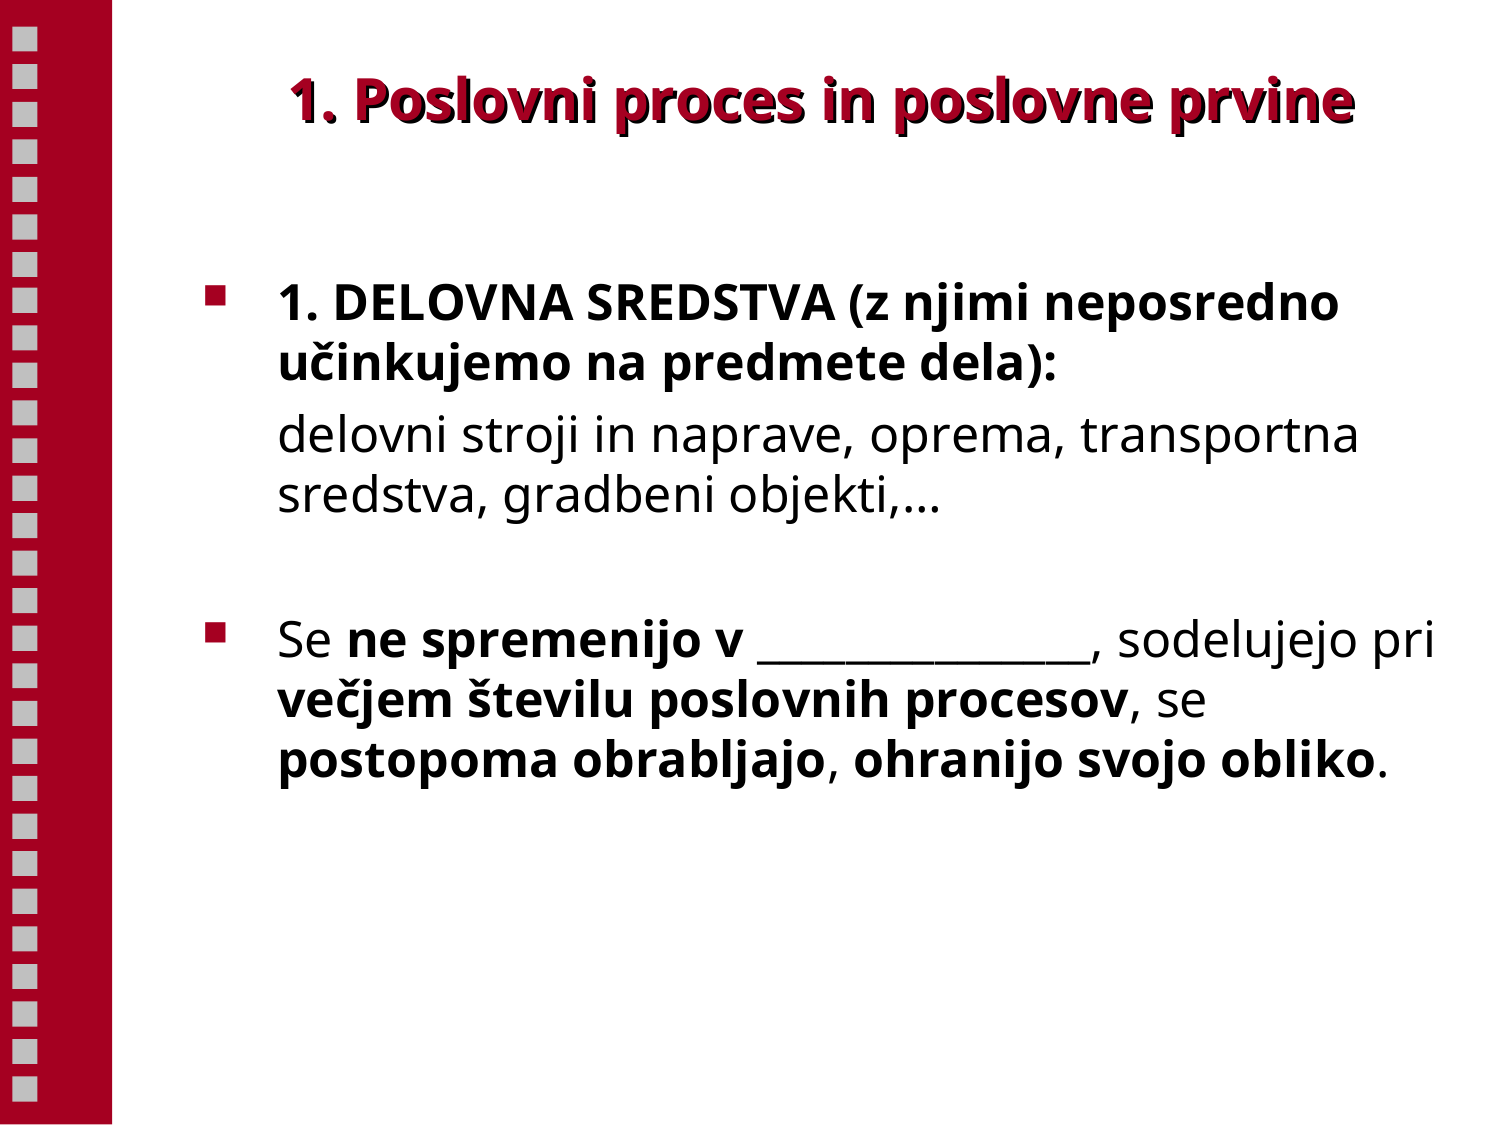

1. Poslovni proces in poslovne prvine
1. DELOVNA SREDSTVA (z njimi neposredno učinkujemo na predmete dela):
	delovni stroji in naprave, oprema, transportna sredstva, gradbeni objekti,…
Se ne spremenijo v _______________, sodelujejo pri večjem številu poslovnih procesov, se postopoma obrabljajo, ohranijo svojo obliko.